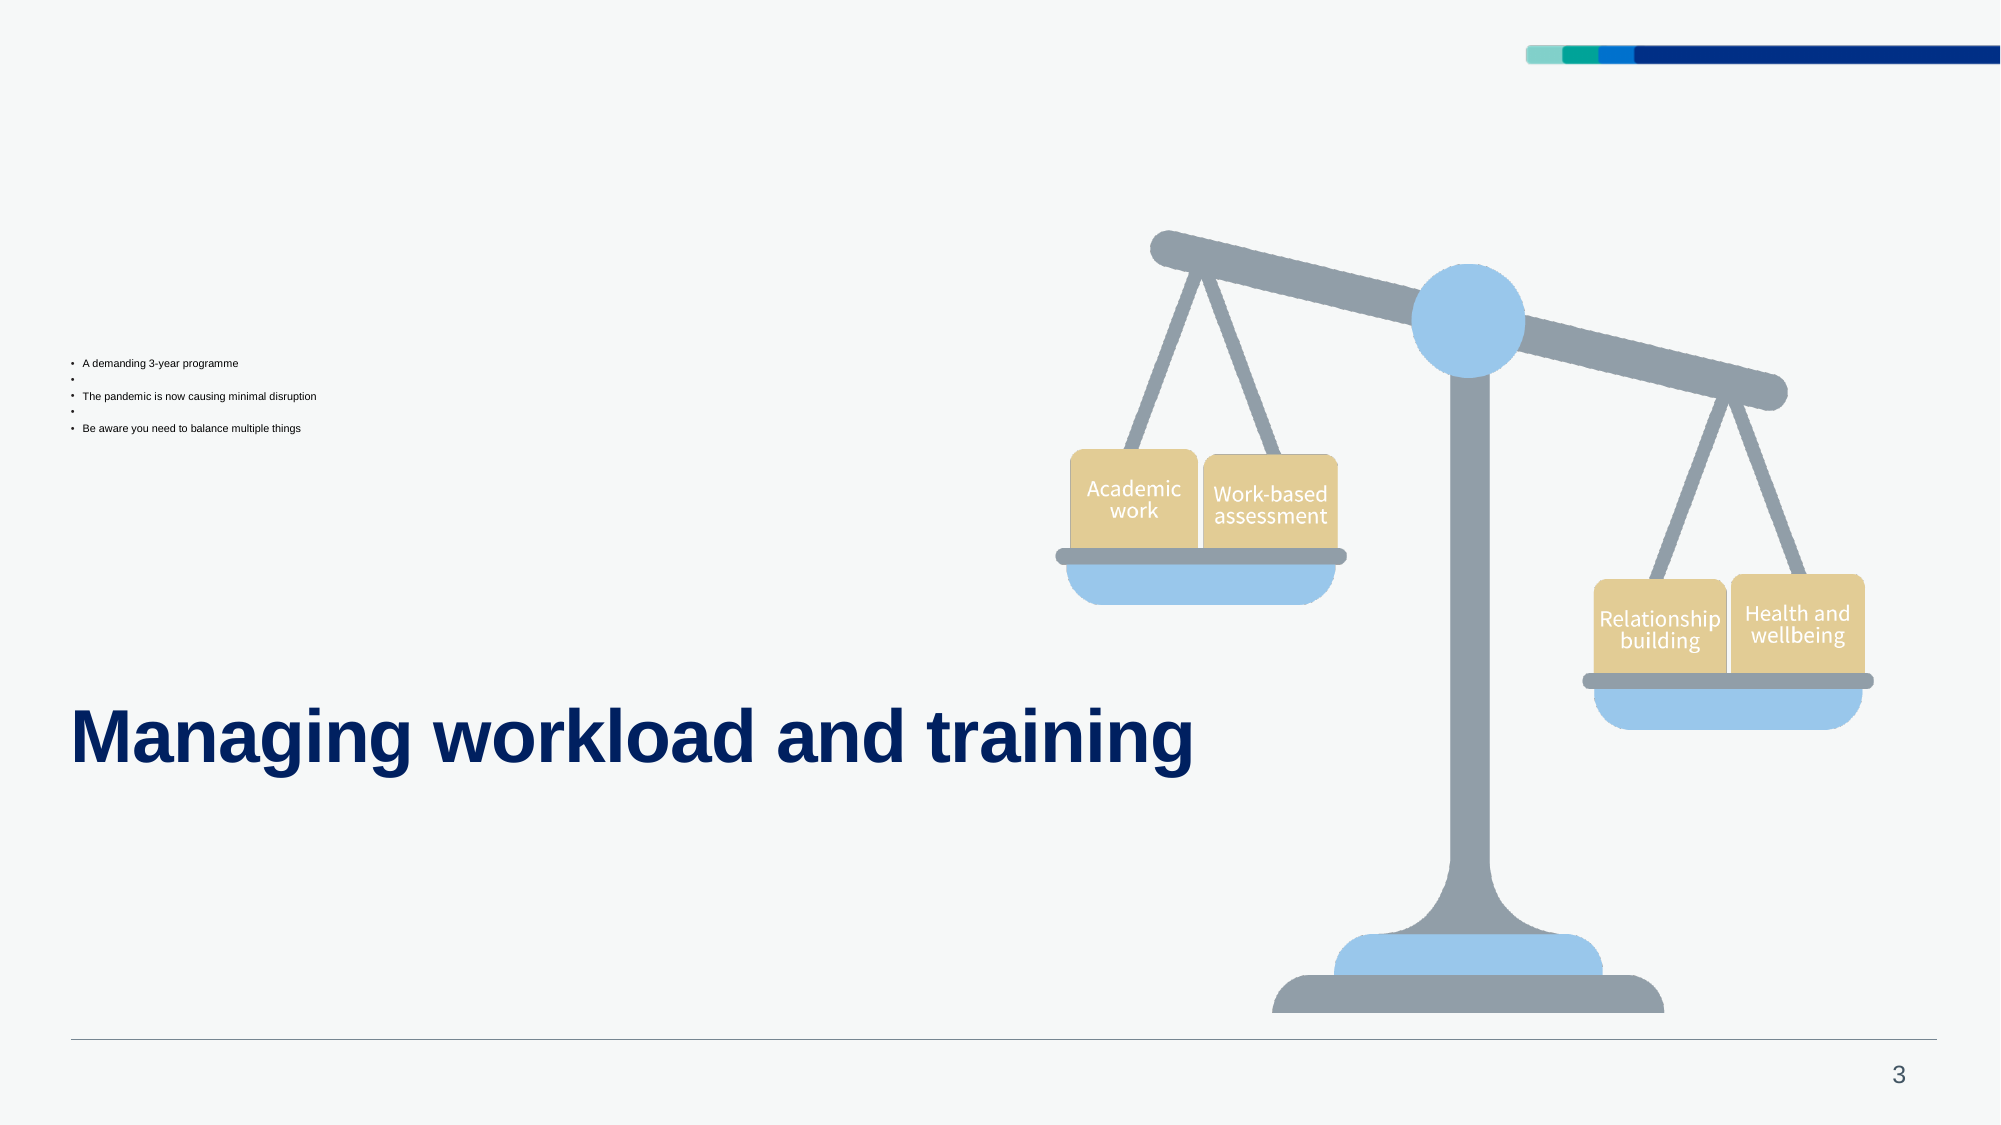

A demanding 3-year programme
​The pandemic is now causing minimal disruption​
Be aware you need to balance multiple things
# Managing workload and training